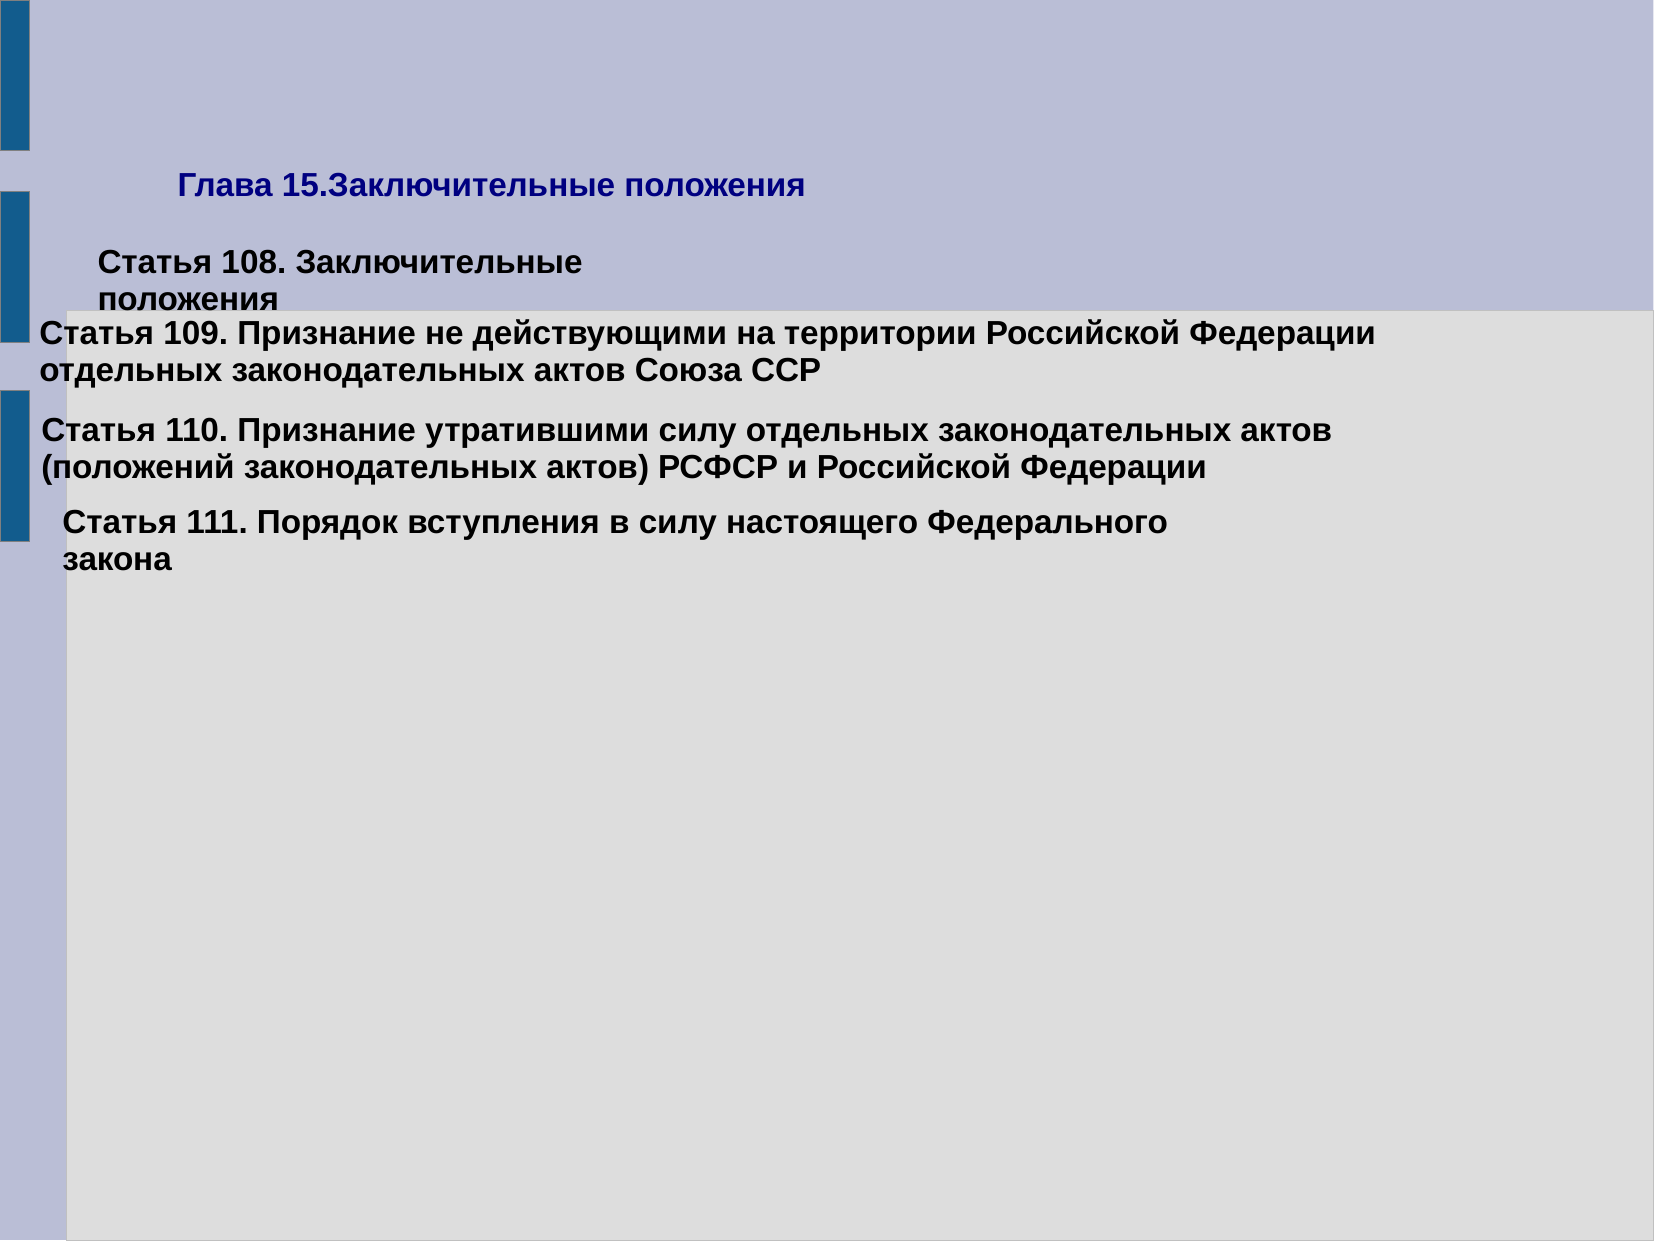

Глава 15.Заключительные положения
Статья 108. Заключительные положения
Статья 109. Признание не действующими на территории Российской Федерации отдельных законодательных актов Союза ССР
Статья 110. Признание утратившими силу отдельных законодательных актов (положений законодательных актов) РСФСР и Российской Федерации
Статья 111. Порядок вступления в силу настоящего Федерального закона